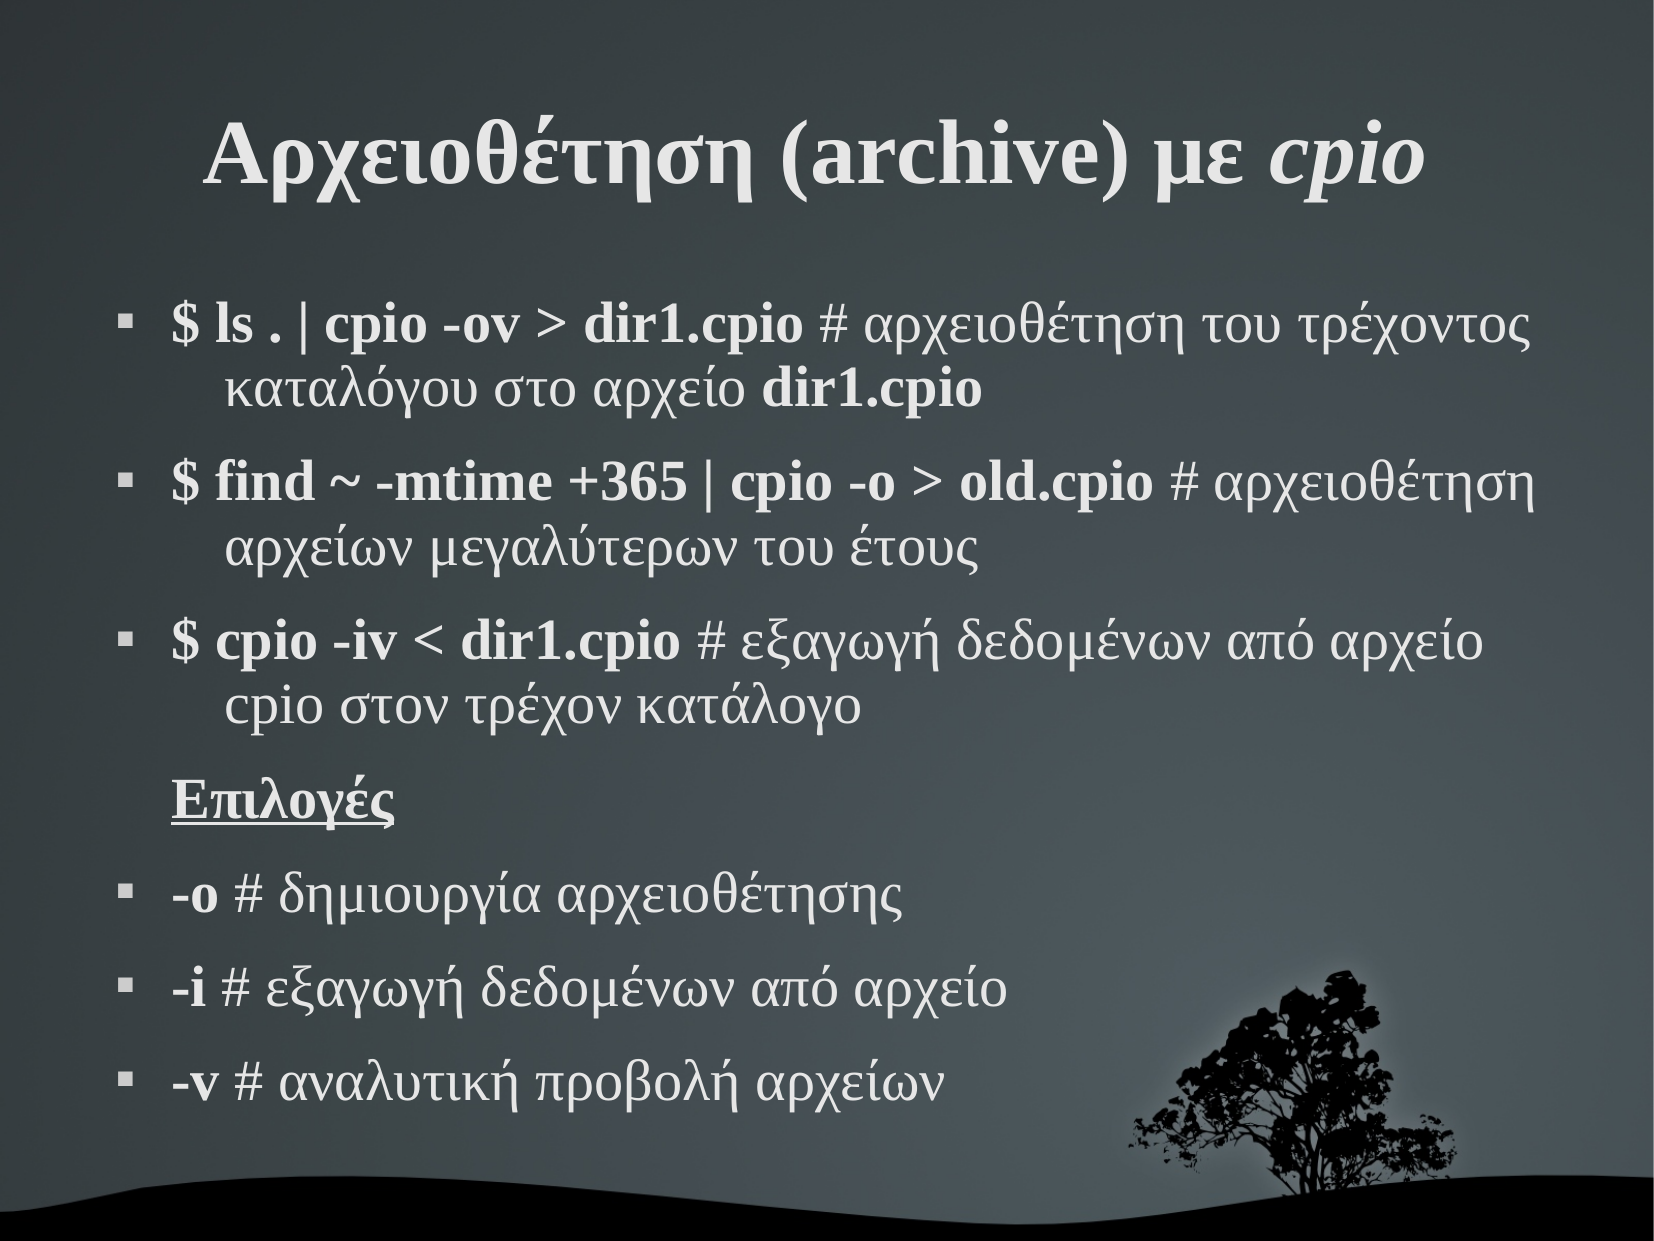

# Αρχειοθέτηση (archive) με cpio
$ ls . | cpio -ov > dir1.cpio # αρχειοθέτηση του τρέχοντος καταλόγου στο αρχείο dir1.cpio
$ find ~ -mtime +365 | cpio -o > old.cpio # αρχειοθέτηση αρχείων μεγαλύτερων του έτους
$ cpio -iv < dir1.cpio # εξαγωγή δεδομένων από αρχείο cpio στον τρέχον κατάλογο
Επιλογές
-o # δημιουργία αρχειοθέτησης
-i # εξαγωγή δεδομένων από αρχείο
-v # αναλυτική προβολή αρχείων